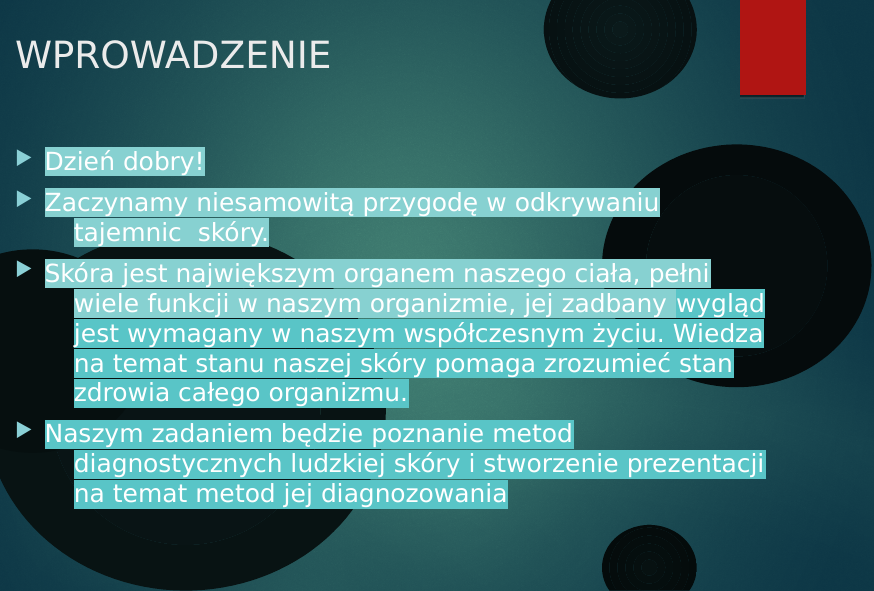

# WPROWADZENIE
Dzień dobry!
Zaczynamy niesamowitą przygodę w odkrywaniu tajemnic skóry.
Skóra jest największym organem naszego ciała, pełni wiele funkcji w naszym organizmie, jej zadbany wygląd jest wymagany w naszym współczesnym życiu. Wiedza na temat stanu naszej skóry pomaga zrozumieć stan zdrowia całego organizmu.
Naszym zadaniem będzie poznanie metod diagnostycznych ludzkiej skóry i stworzenie prezentacji na temat metod jej diagnozowania